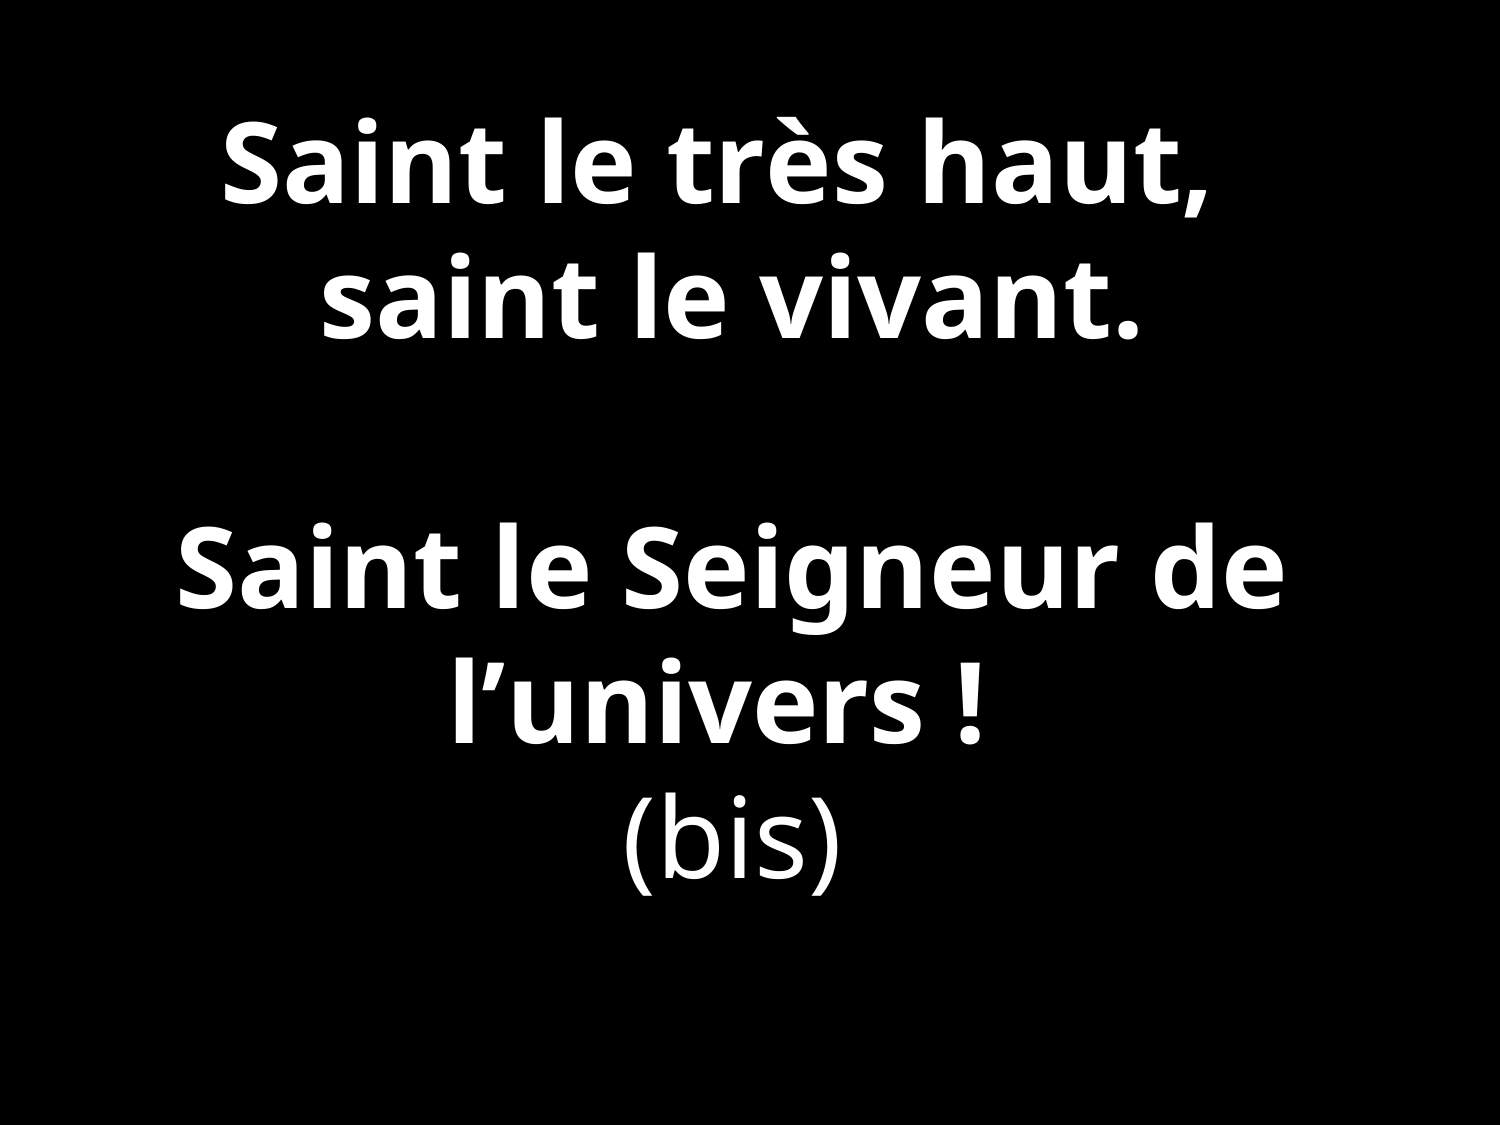

Saint le très haut,
saint le vivant.
Saint le Seigneur de l’univers !
(bis)